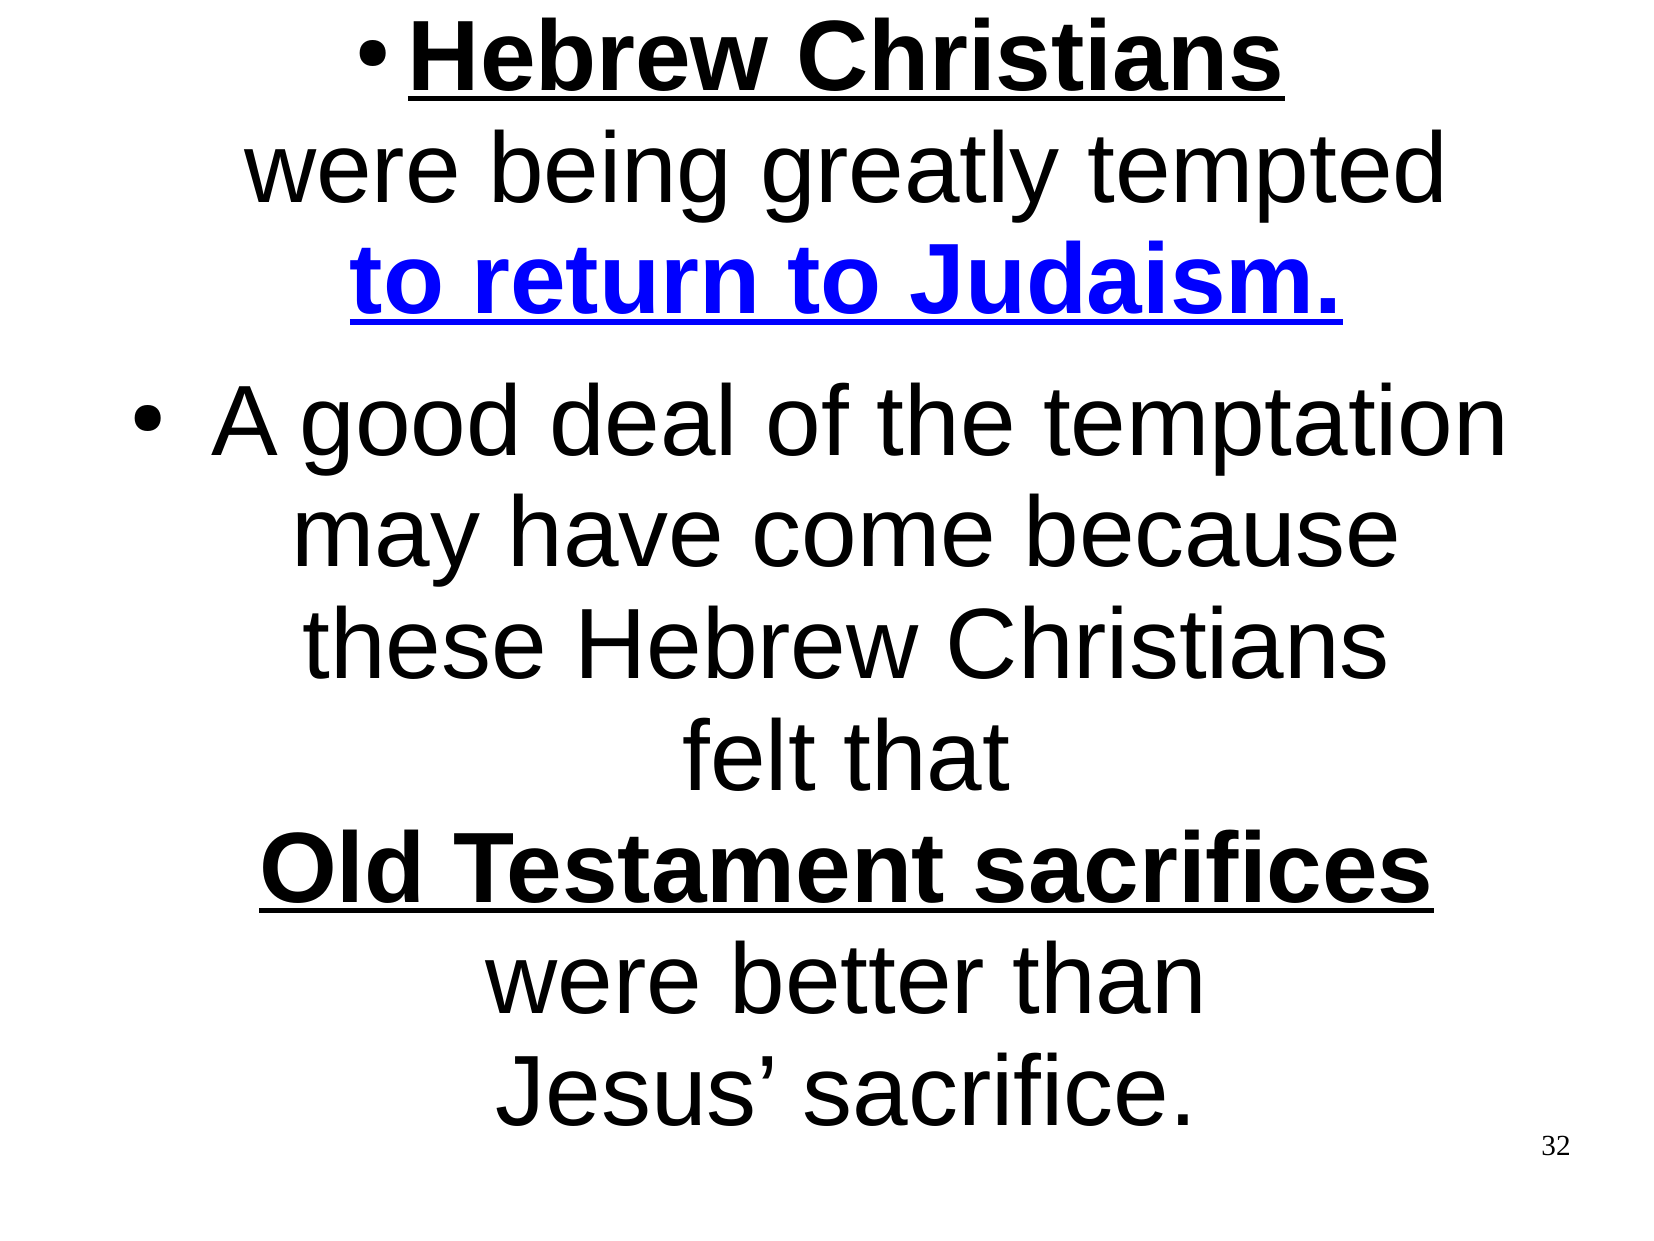

# Hebrew Christians were being greatly tempted to return to Judaism.
 A good deal of the temptation
may have come because
these Hebrew Christians
felt that
Old Testament sacrifices
were better than
Jesus’ sacrifice.
32